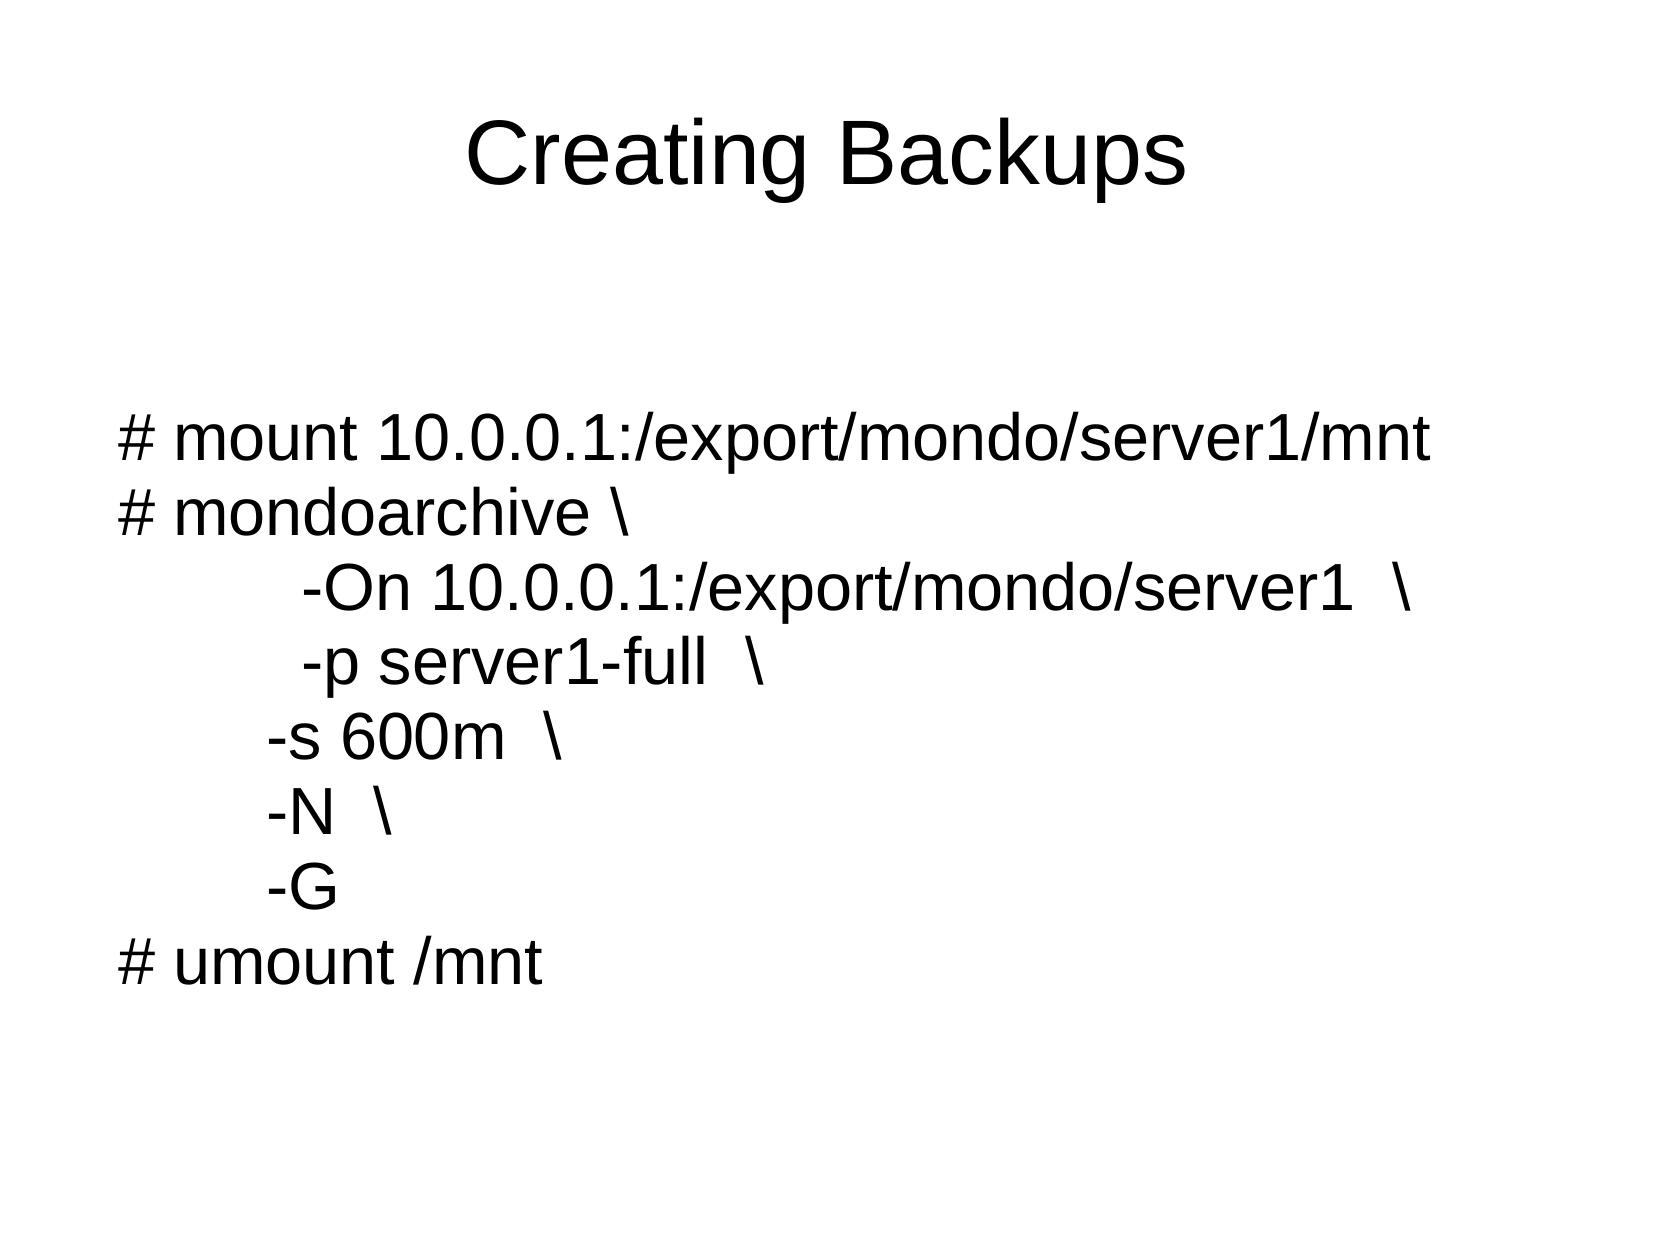

# Creating Backups
# mount 10.0.0.1:/export/mondo/server1/mnt
# mondoarchive \
		-On 10.0.0.1:/export/mondo/server1 \
		-p server1-full \
 -s 600m \
 -N \
 -G
# umount /mnt